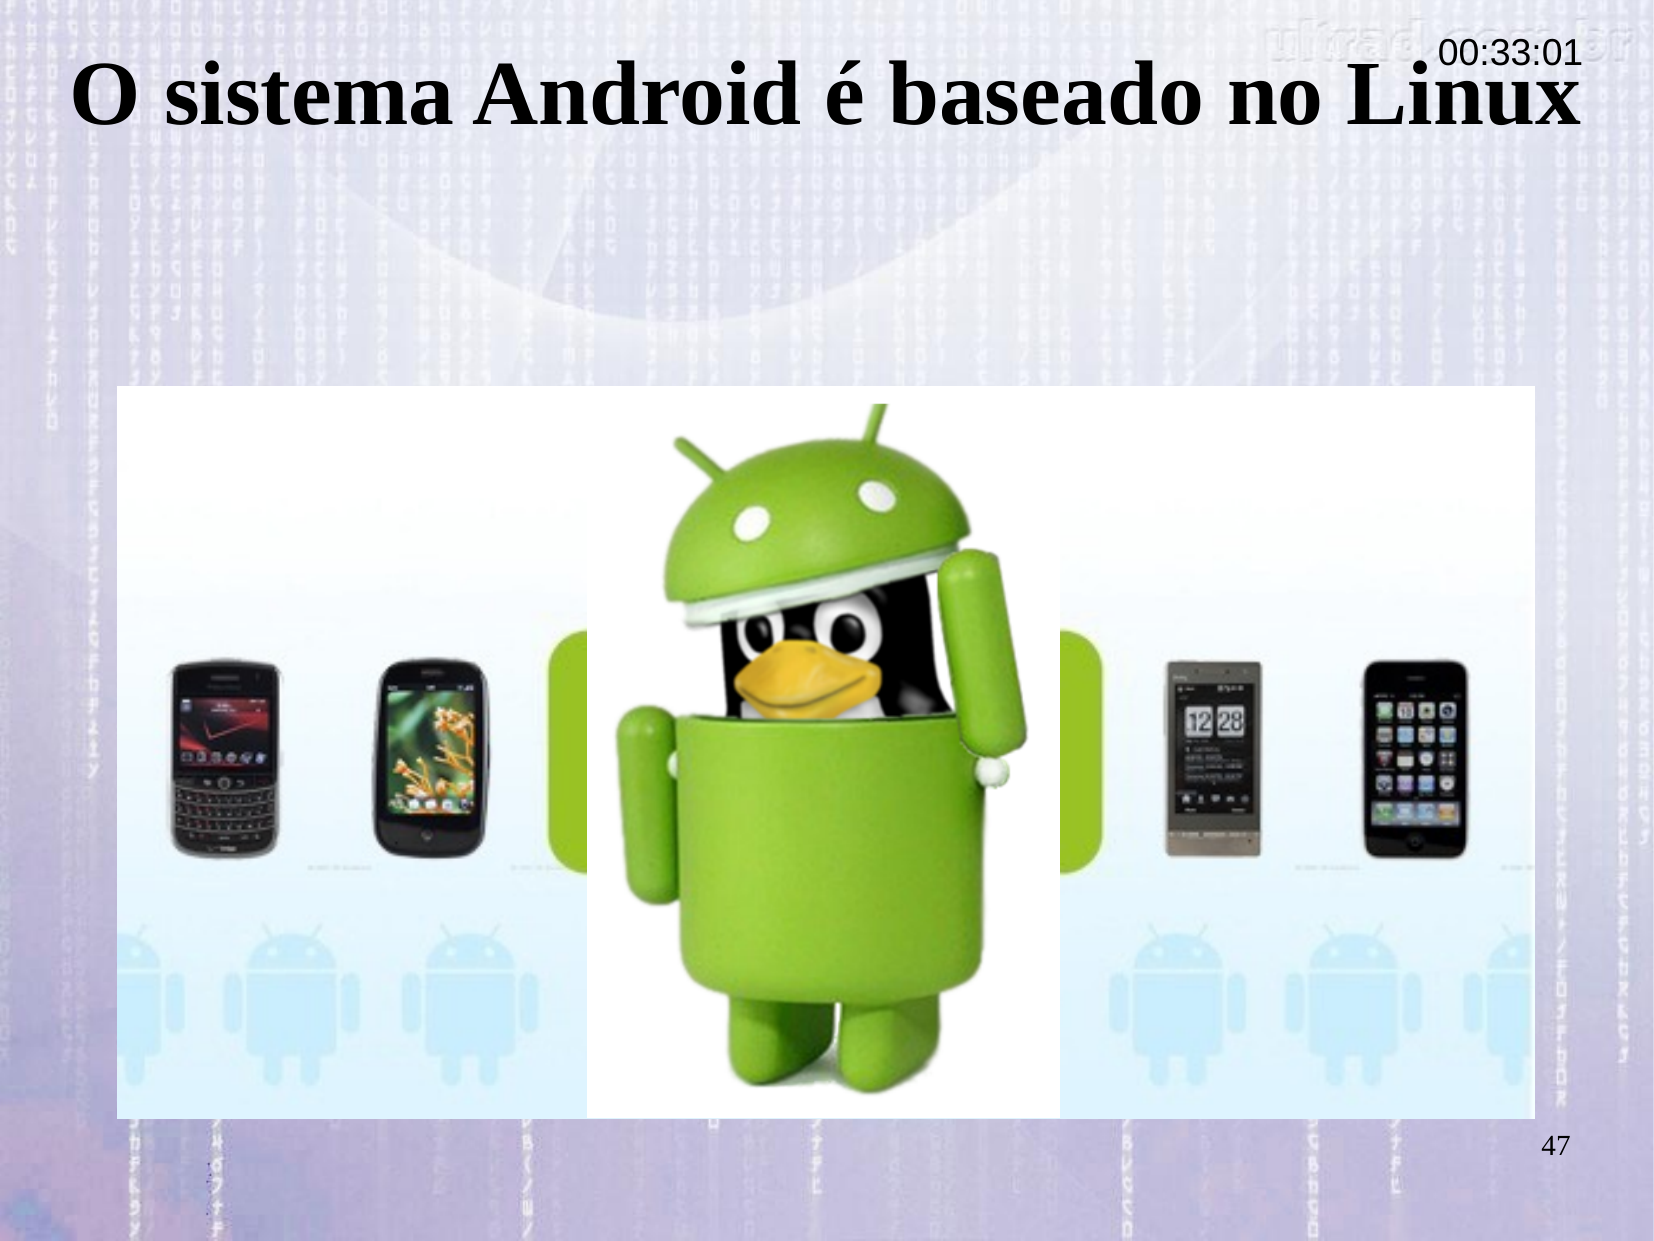

02:51:29
O sistema Android é baseado no Linux
47